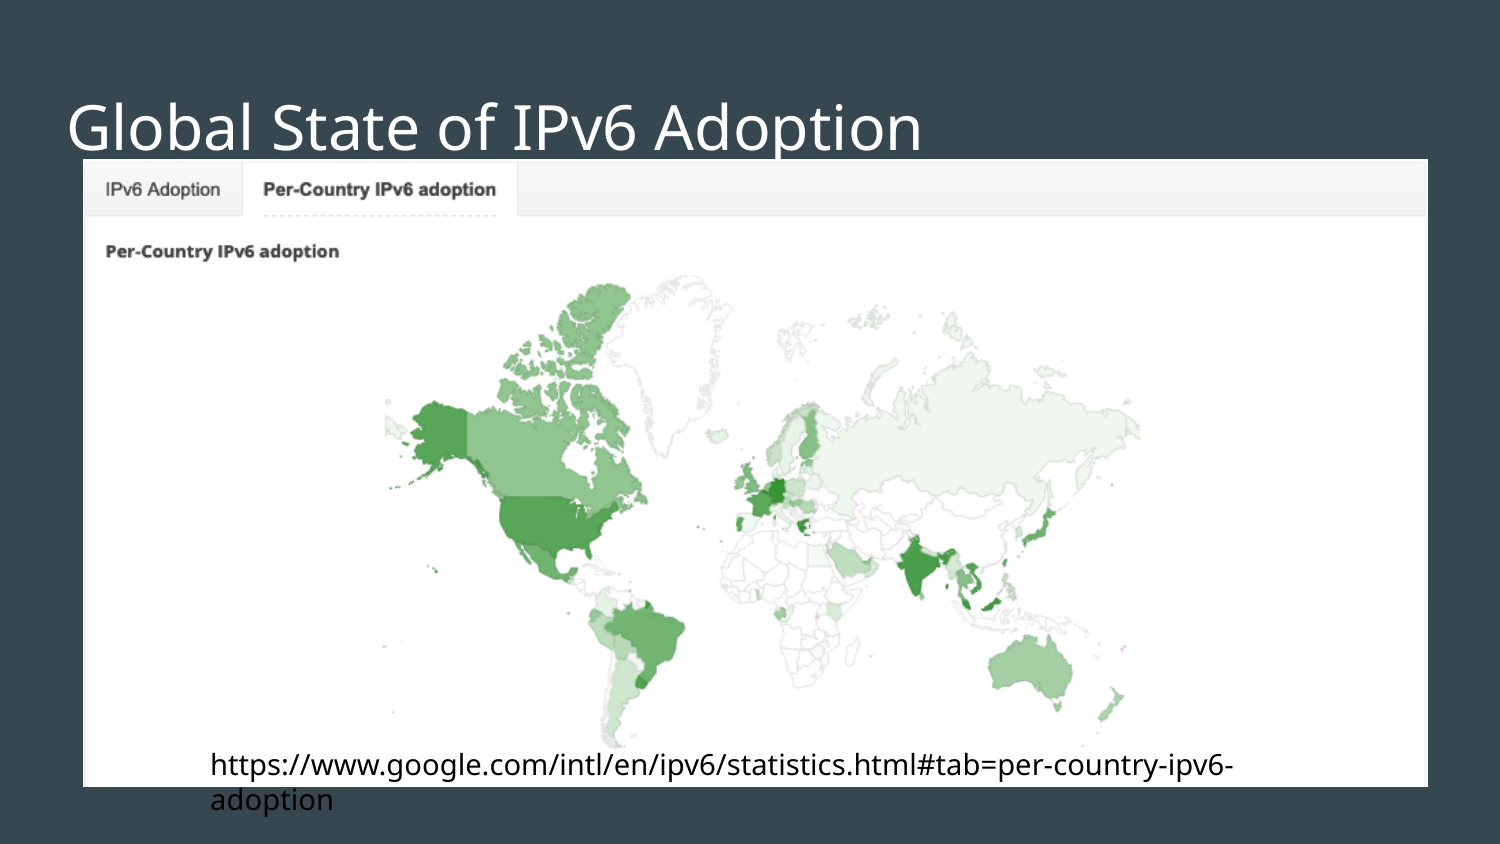

# Global State of IPv6 Adoption
https://www.google.com/intl/en/ipv6/statistics.html#tab=per-country-ipv6-adoption